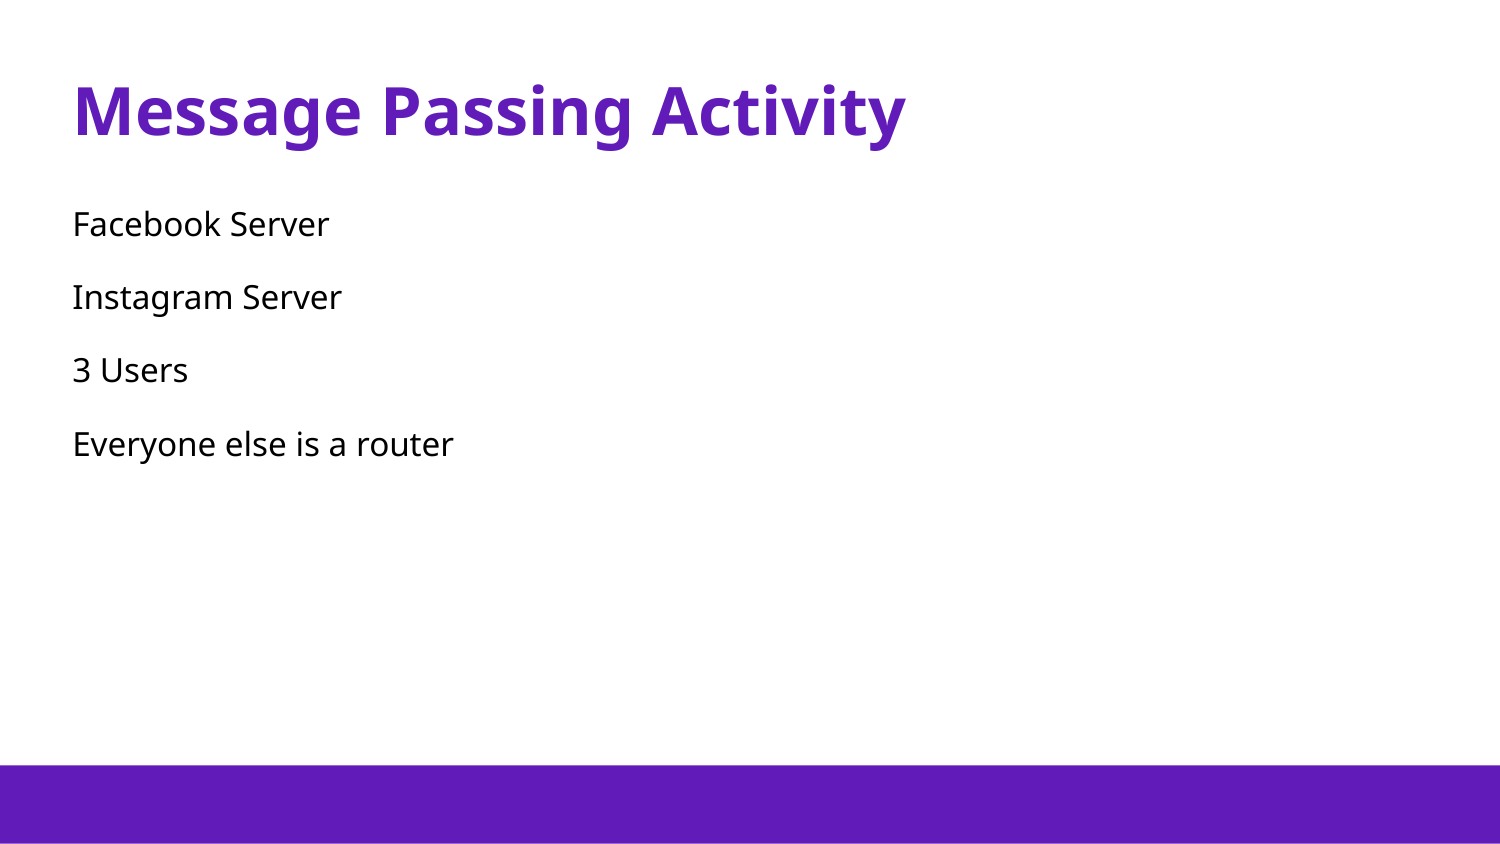

# Message Passing Activity
Facebook Server
Instagram Server
3 Users
Everyone else is a router